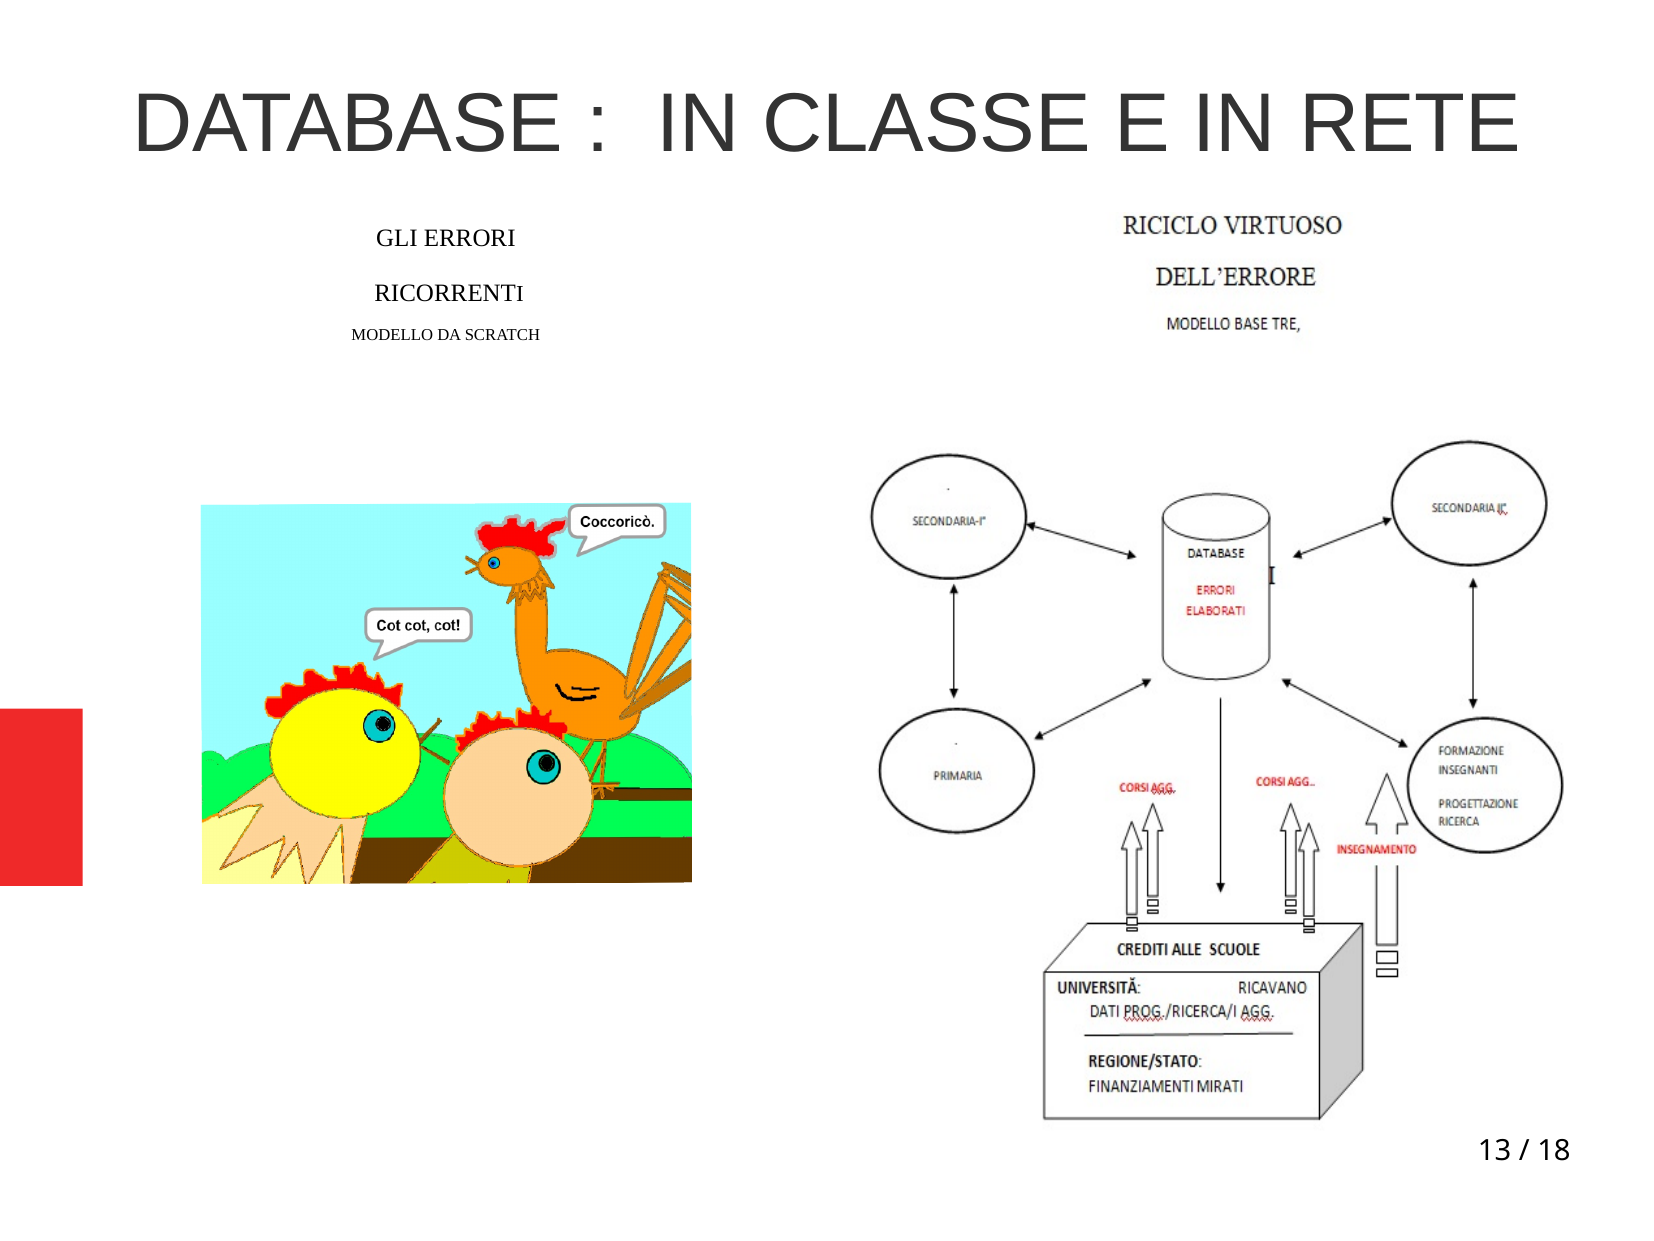

# DATABASE : IN CLASSE E IN RETE
GLI ERRORI
 RICORRENTI
MODELLO DA SCRATCH
13